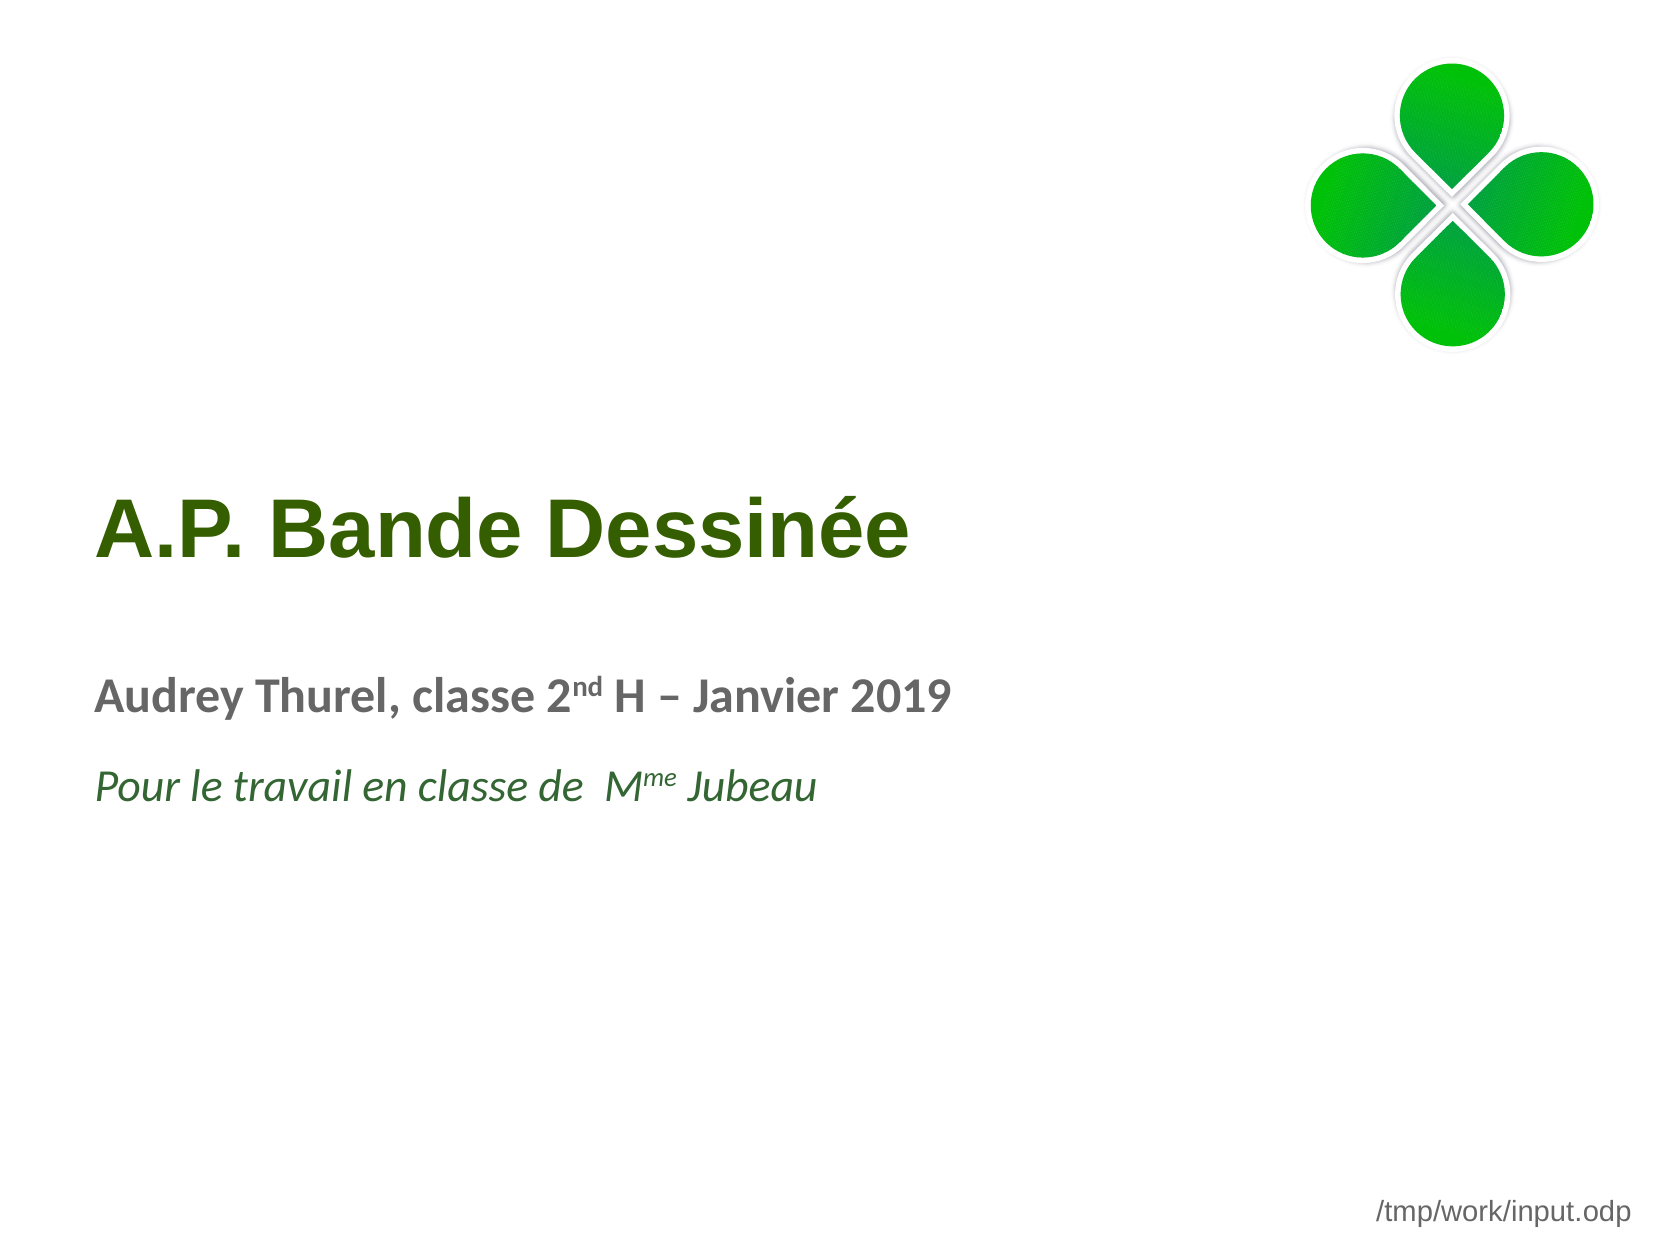

# A.P. Bande Dessinée
Audrey Thurel, classe 2nd H – Janvier 2019
Pour le travail en classe de Mme Jubeau